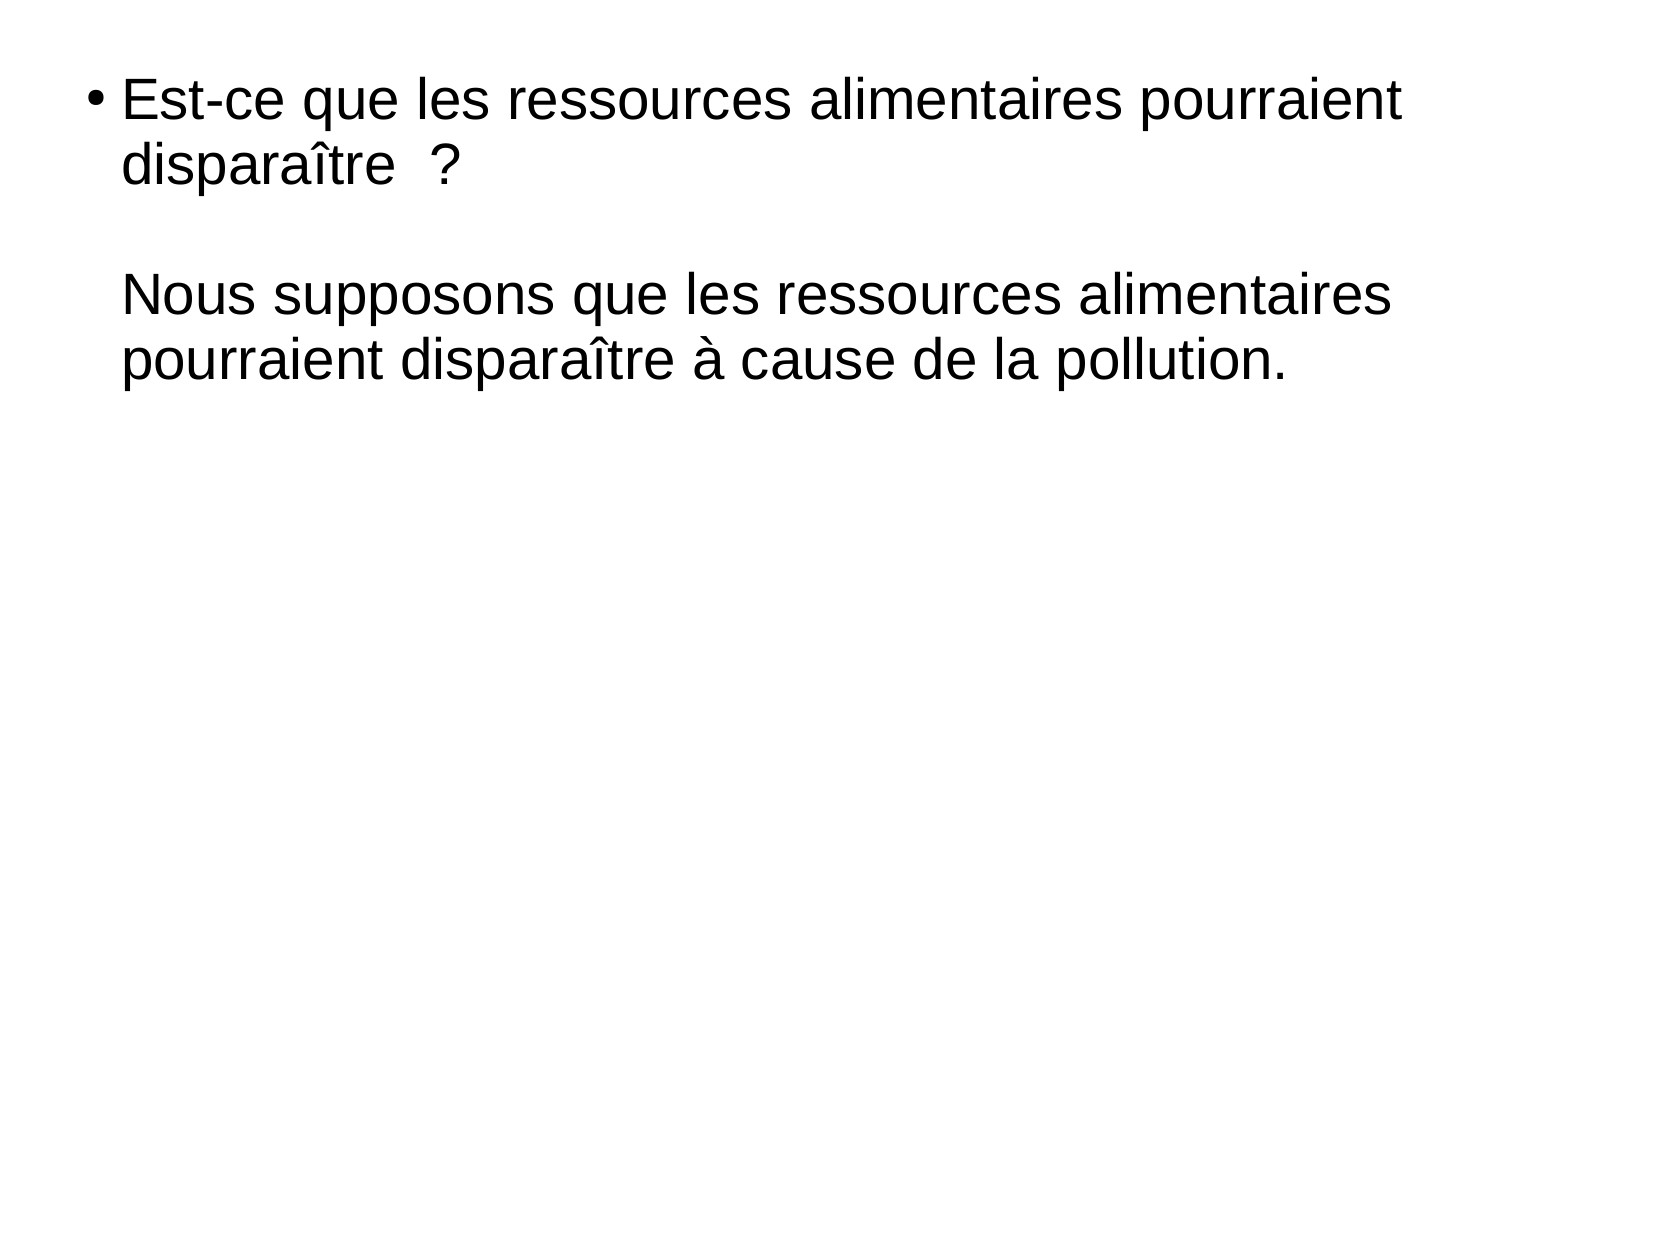

Est-ce que les ressources alimentaires pourraient disparaître  ?
Nous supposons que les ressources alimentaires pourraient disparaître à cause de la pollution.